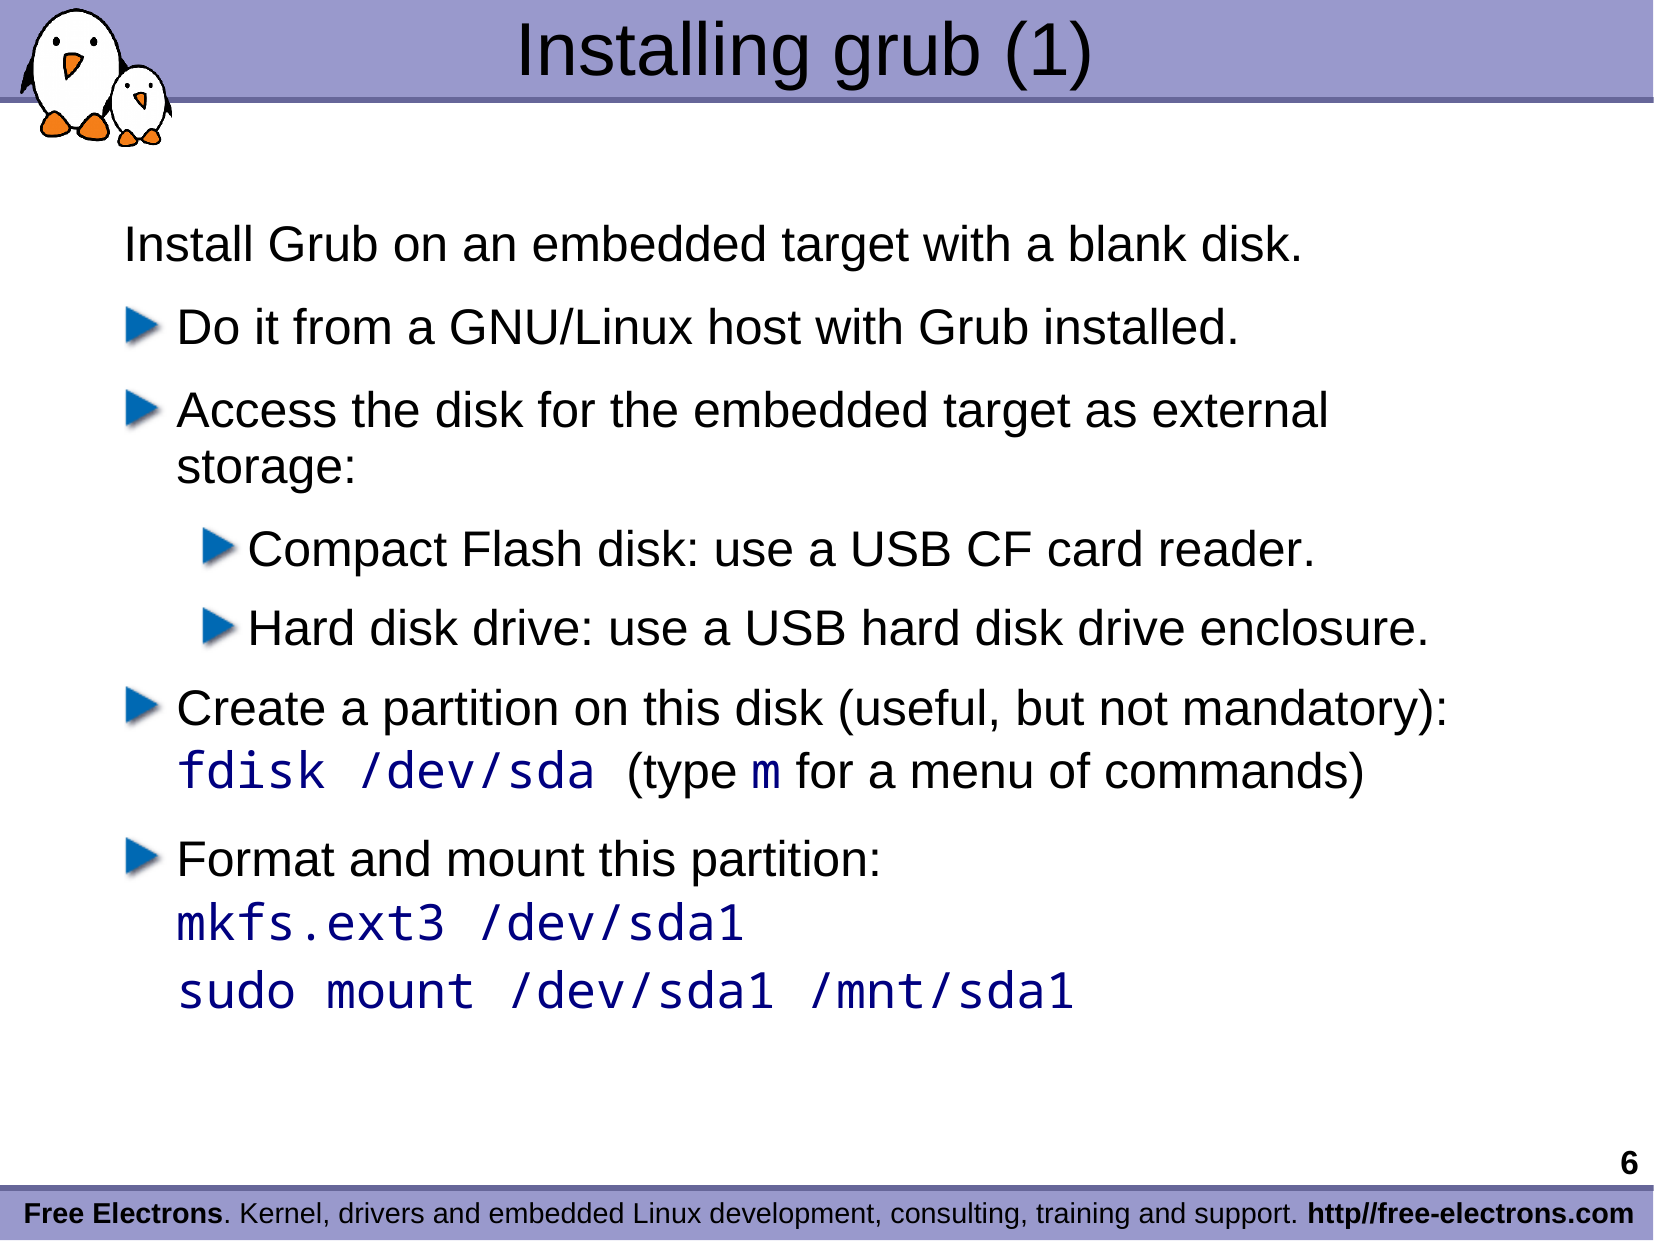

# Installing grub (1)
Install Grub on an embedded target with a blank disk.
Do it from a GNU/Linux host with Grub installed.
Access the disk for the embedded target as external storage:
Compact Flash disk: use a USB CF card reader.
Hard disk drive: use a USB hard disk drive enclosure.
Create a partition on this disk (useful, but not mandatory):
fdisk /dev/sda 	(type m for a menu of commands)
Format and mount this partition:
mkfs.ext3 /dev/sda1
sudo mount /dev/sda1 /mnt/sda1